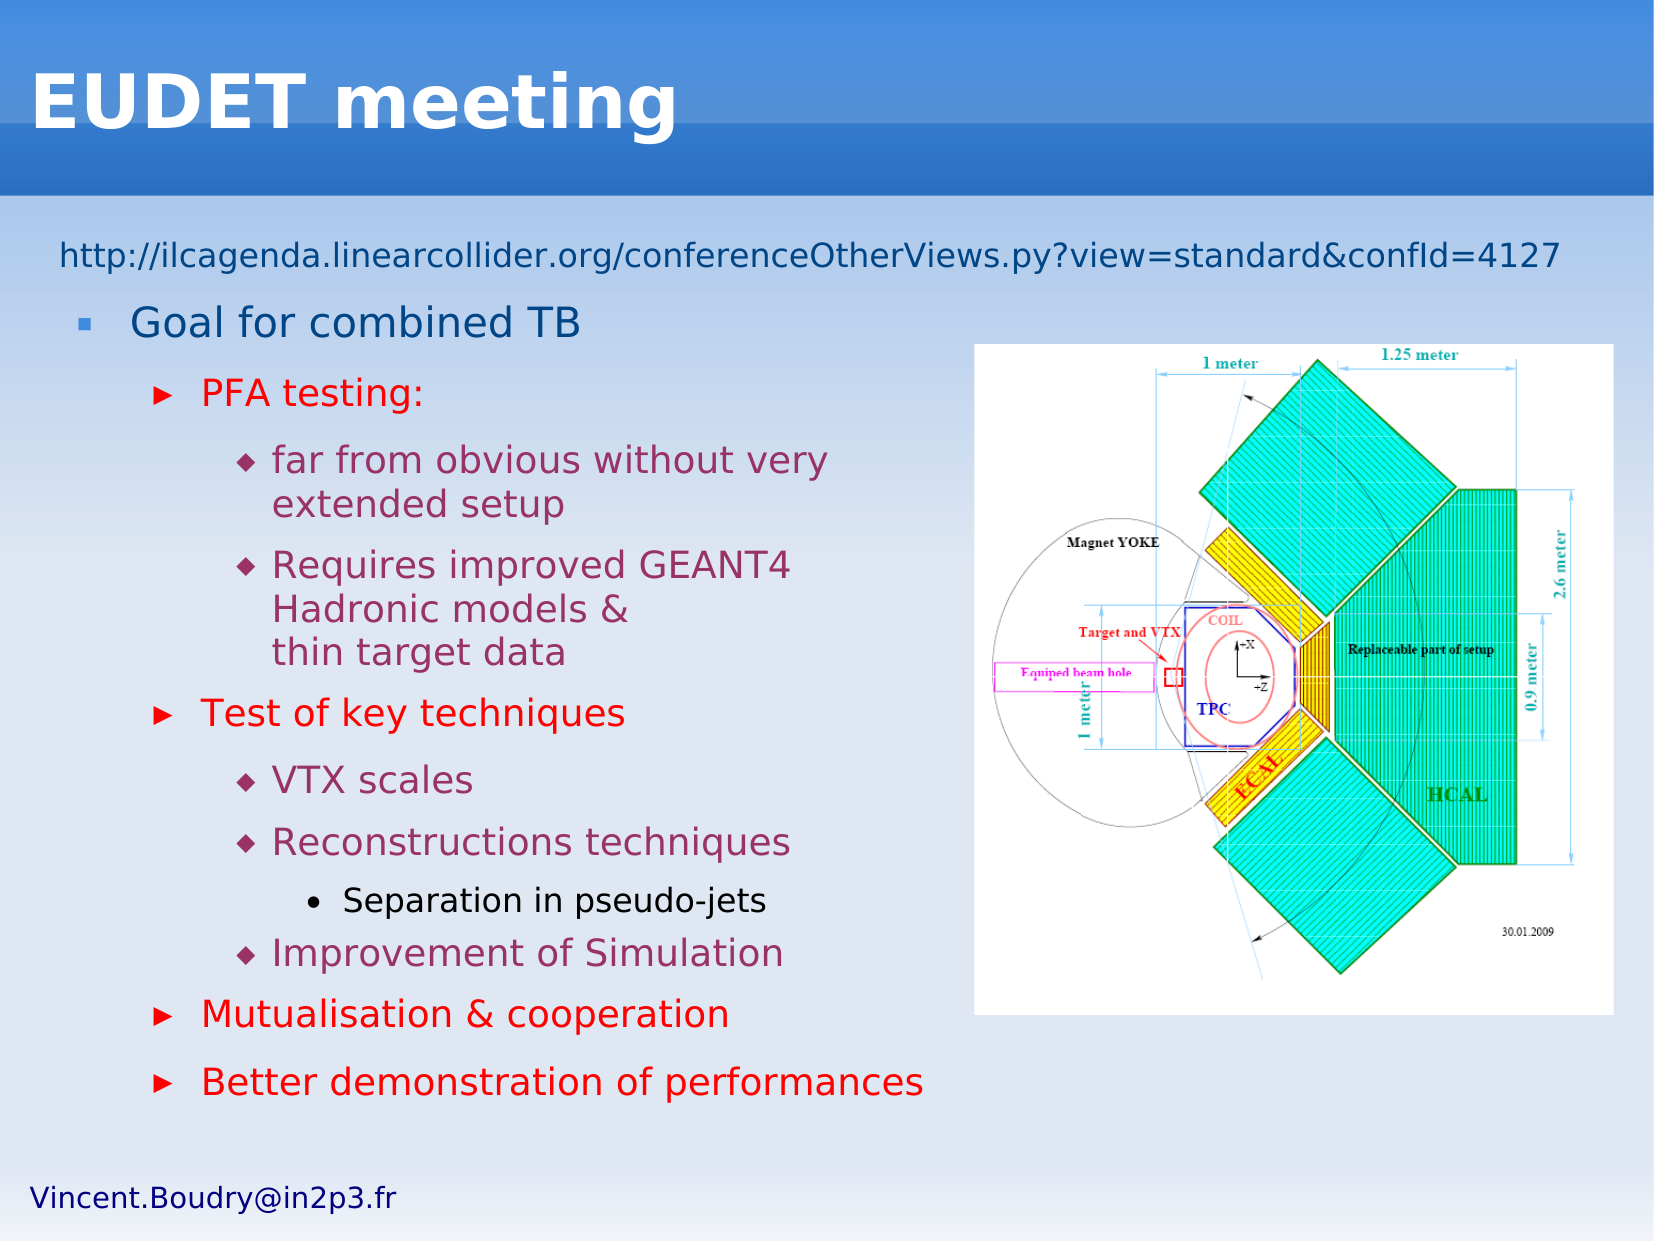

# EUDET meeting
http://ilcagenda.linearcollider.org/conferenceOtherViews.py?view=standard&confId=4127
Goal for combined TB
PFA testing:
far from obvious without very
extended setup
Requires improved GEANT4
Hadronic models &
thin target data
Test of key techniques
VTX scales
Reconstructions techniques
Separation in pseudo-jets
Improvement of Simulation
Mutualisation & cooperation
Better demonstration of performances